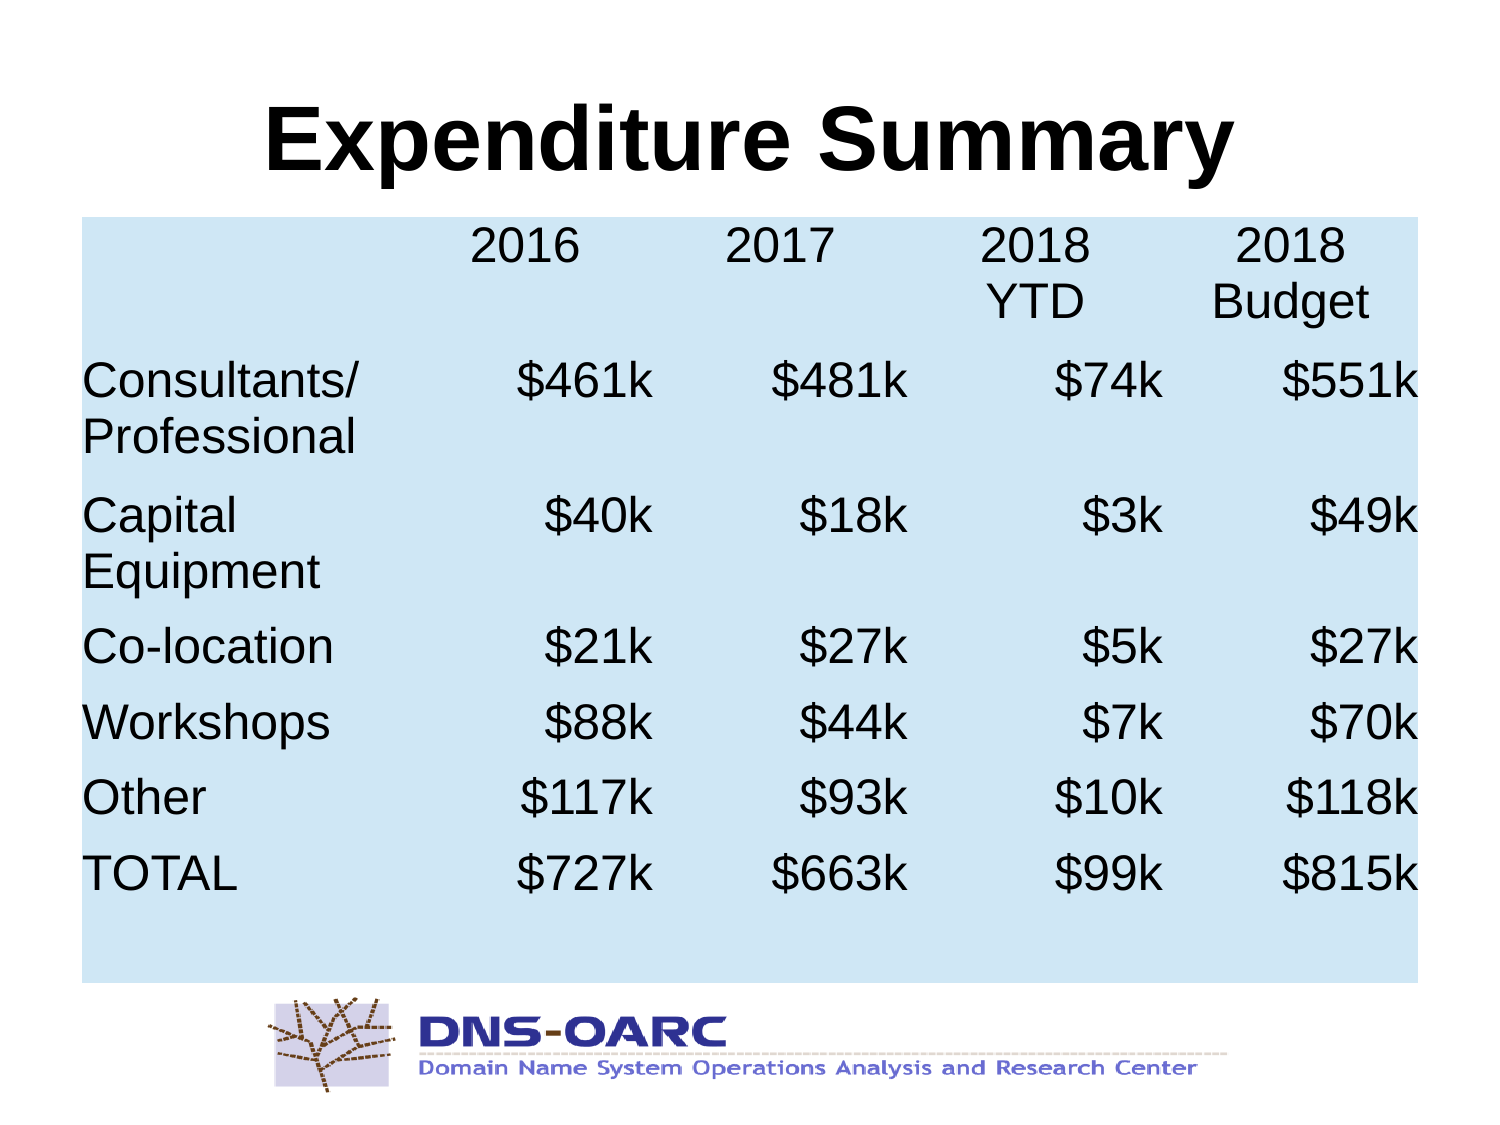

# Expenditure Summary
| | 2016 | 2017 | 2018 YTD | 2018 Budget |
| --- | --- | --- | --- | --- |
| Consultants/ Professional | $461k | $481k | $74k | $551k |
| Capital Equipment | $40k | $18k | $3k | $49k |
| Co-location | $21k | $27k | $5k | $27k |
| Workshops | $88k | $44k | $7k | $70k |
| Other | $117k | $93k | $10k | $118k |
| TOTAL | $727k | $663k | $99k | $815k |
| | | | | |